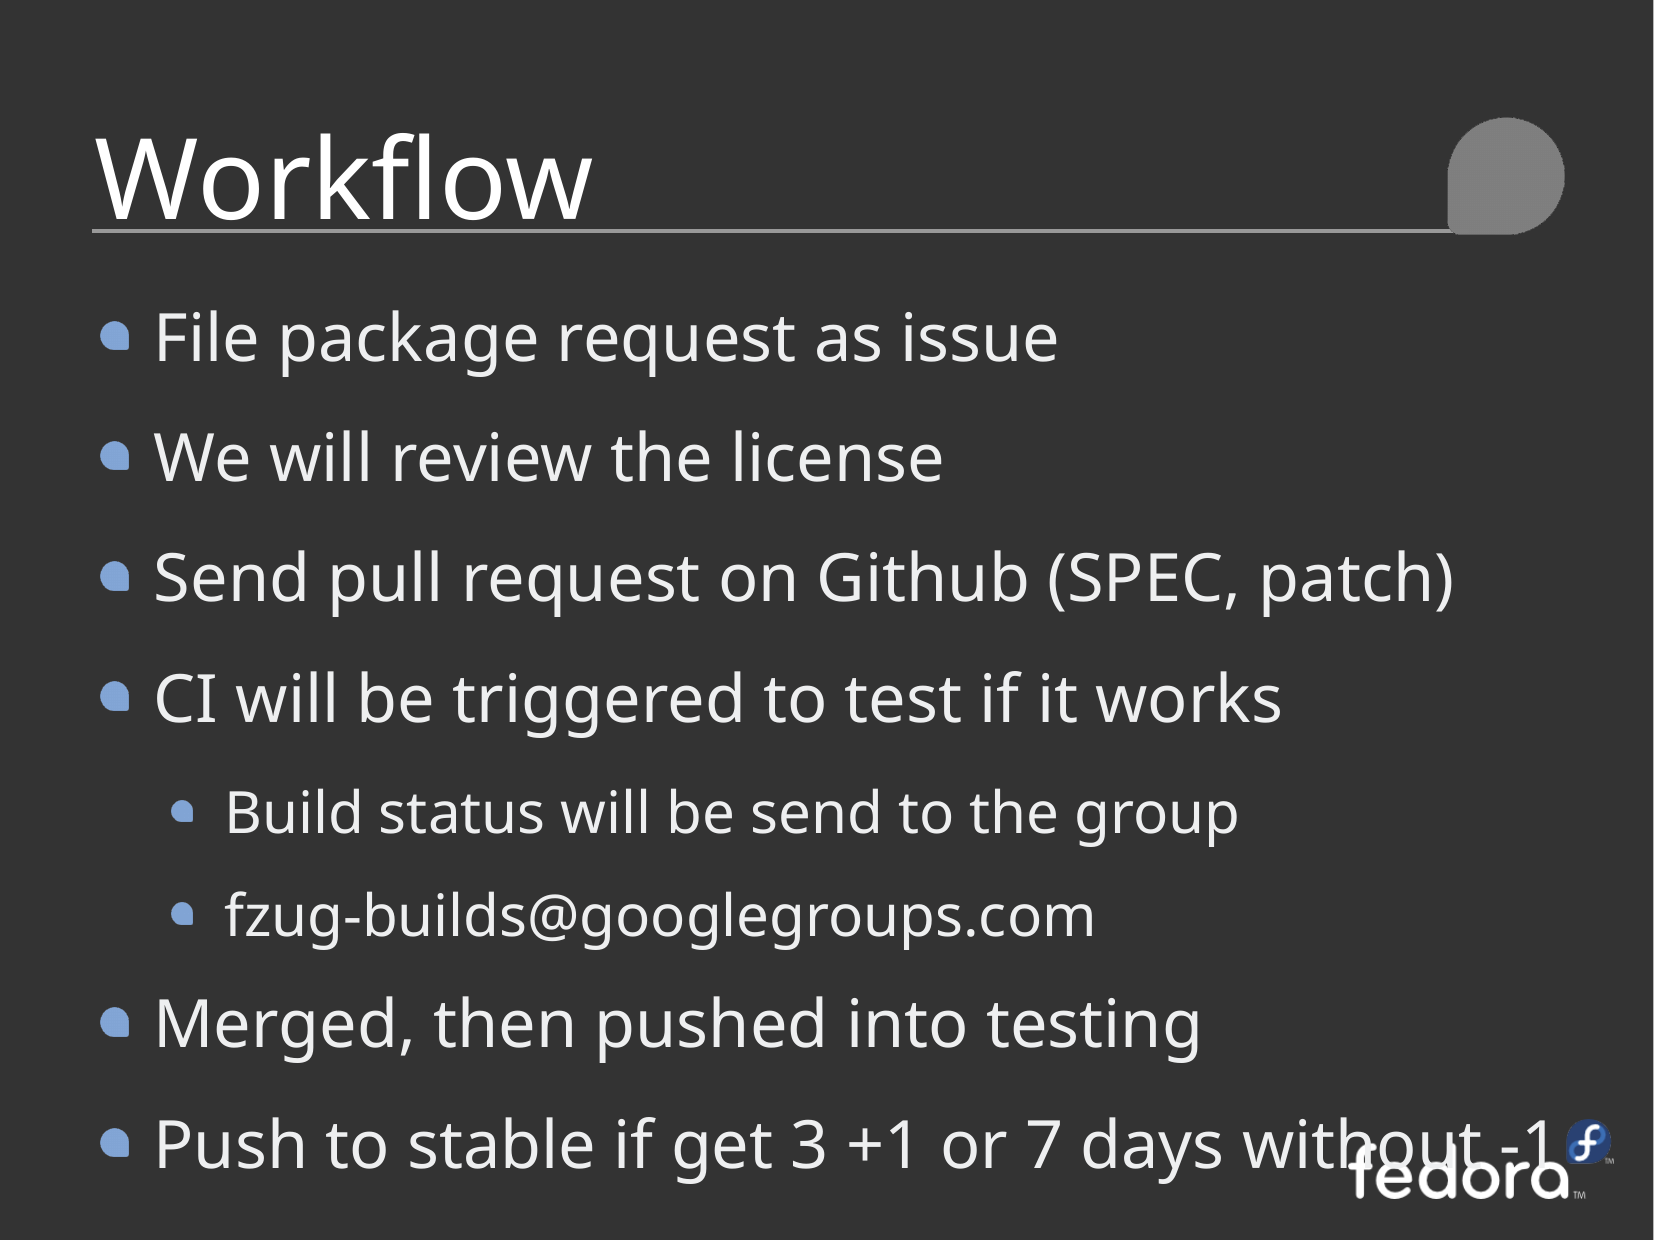

Workflow
# File package request as issue
We will review the license
Send pull request on Github (SPEC, patch)
CI will be triggered to test if it works
Build status will be send to the group
fzug-builds@googlegroups.com
Merged, then pushed into testing
Push to stable if get 3 +1 or 7 days without -1